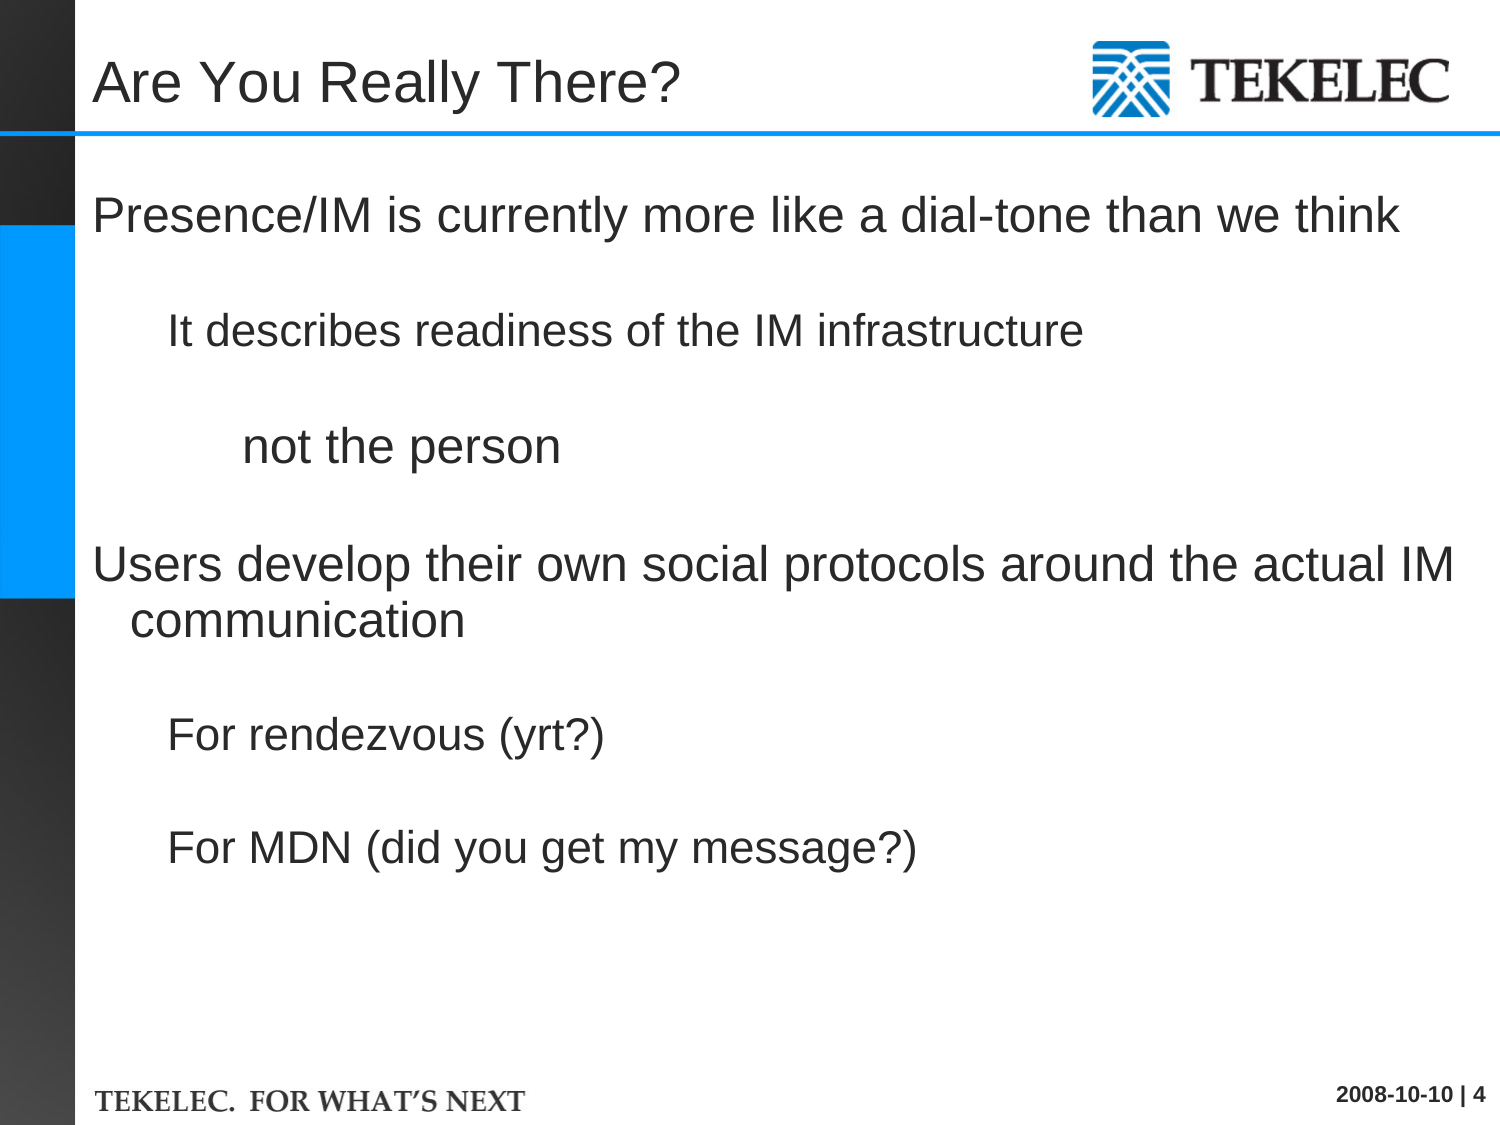

# Are You Really There?
Presence/IM is currently more like a dial-tone than we think
It describes readiness of the IM infrastructure
not the person
Users develop their own social protocols around the actual IM communication
For rendezvous (yrt?)
For MDN (did you get my message?)